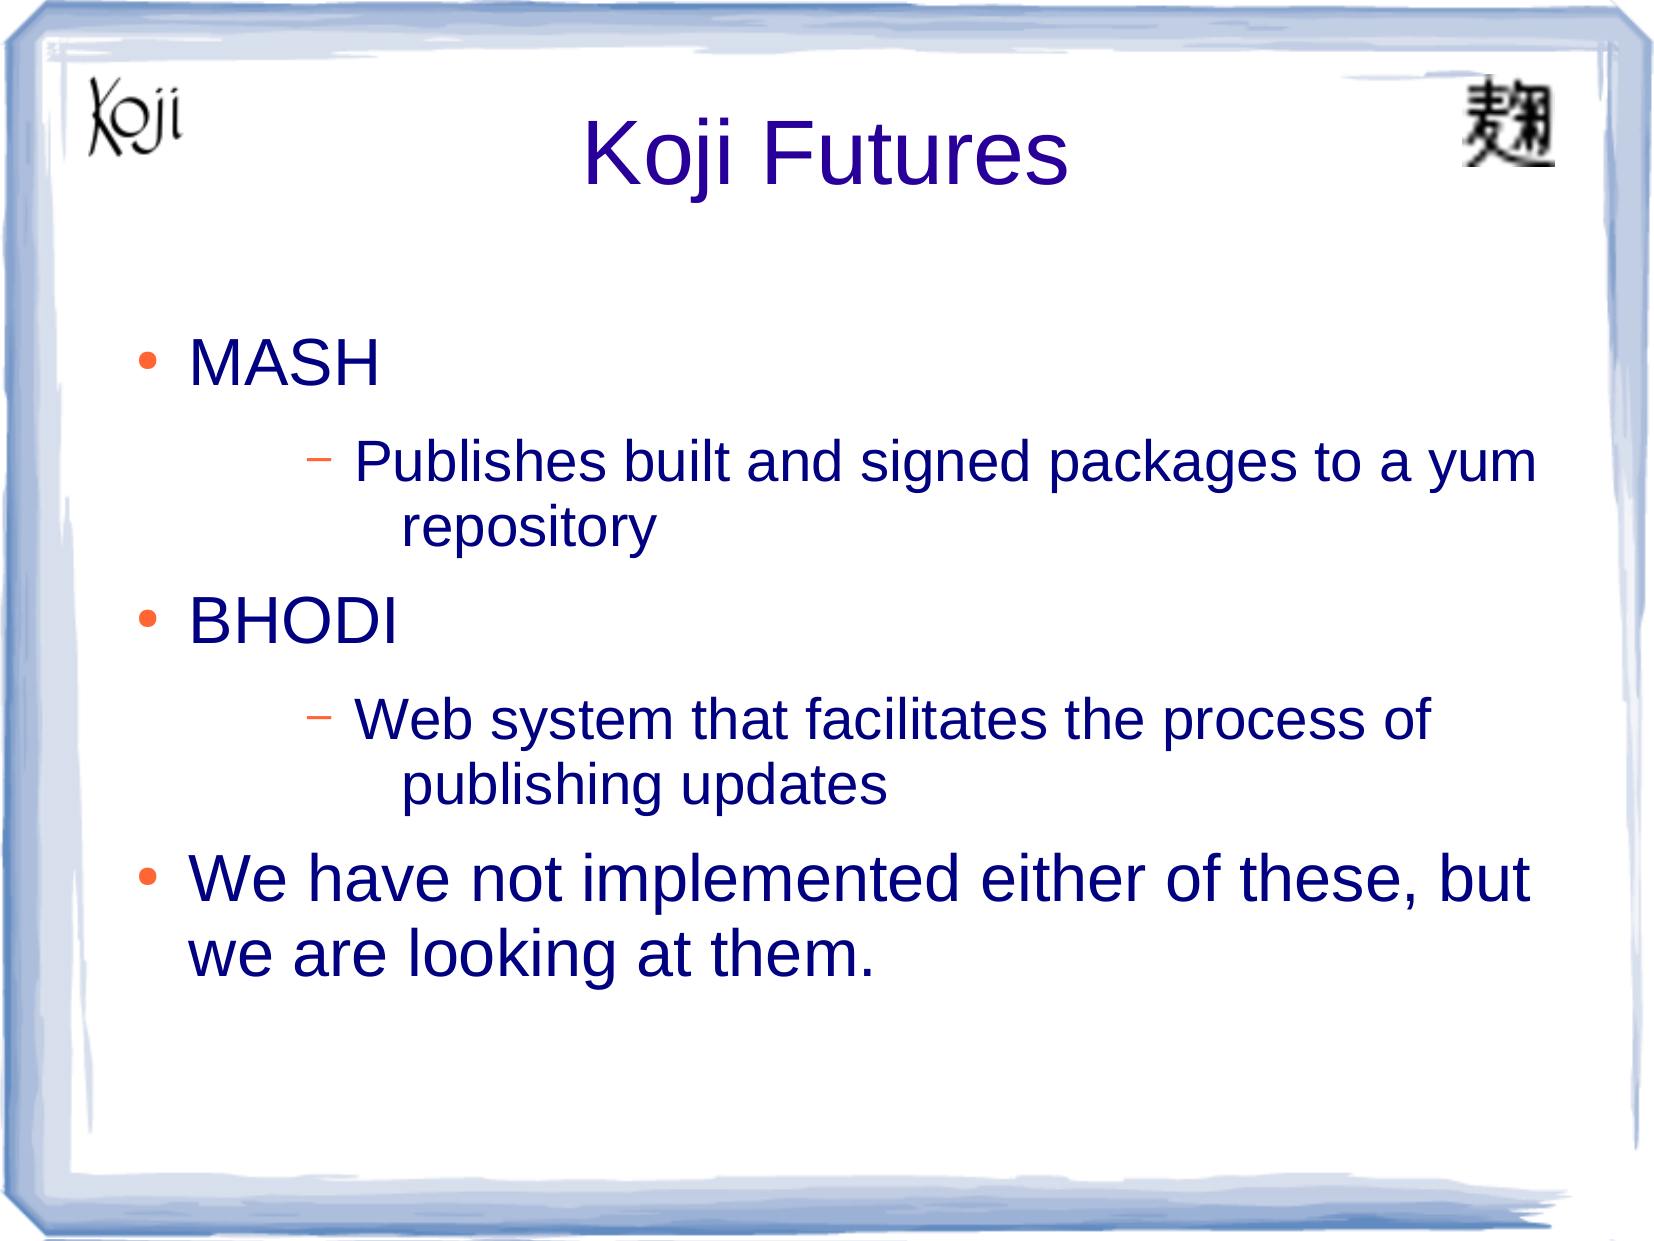

# Koji Futures
MASH
Publishes built and signed packages to a yum repository
BHODI
Web system that facilitates the process of publishing updates
We have not implemented either of these, but we are looking at them.